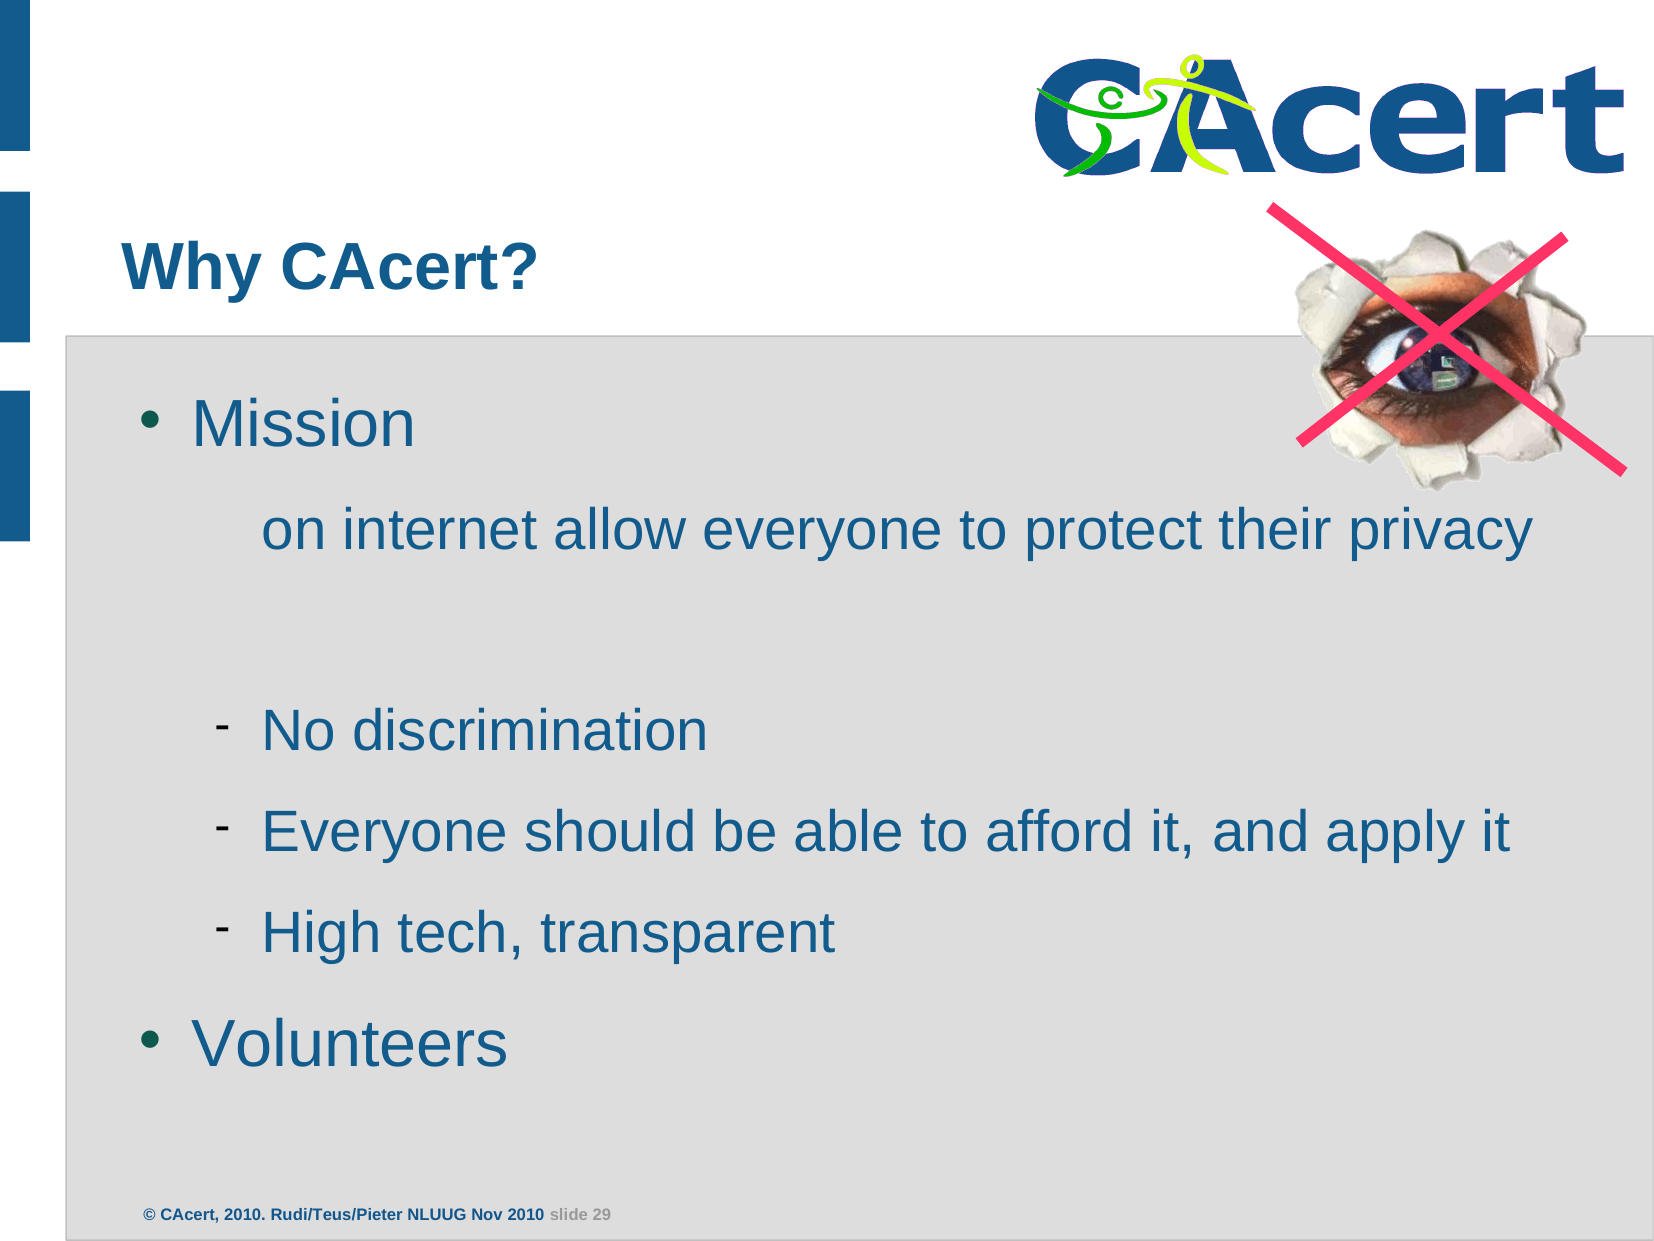

# Why CAcert?
Mission
on internet allow everyone to protect their privacy
No discrimination
Everyone should be able to afford it, and apply it
High tech, transparent
Volunteers